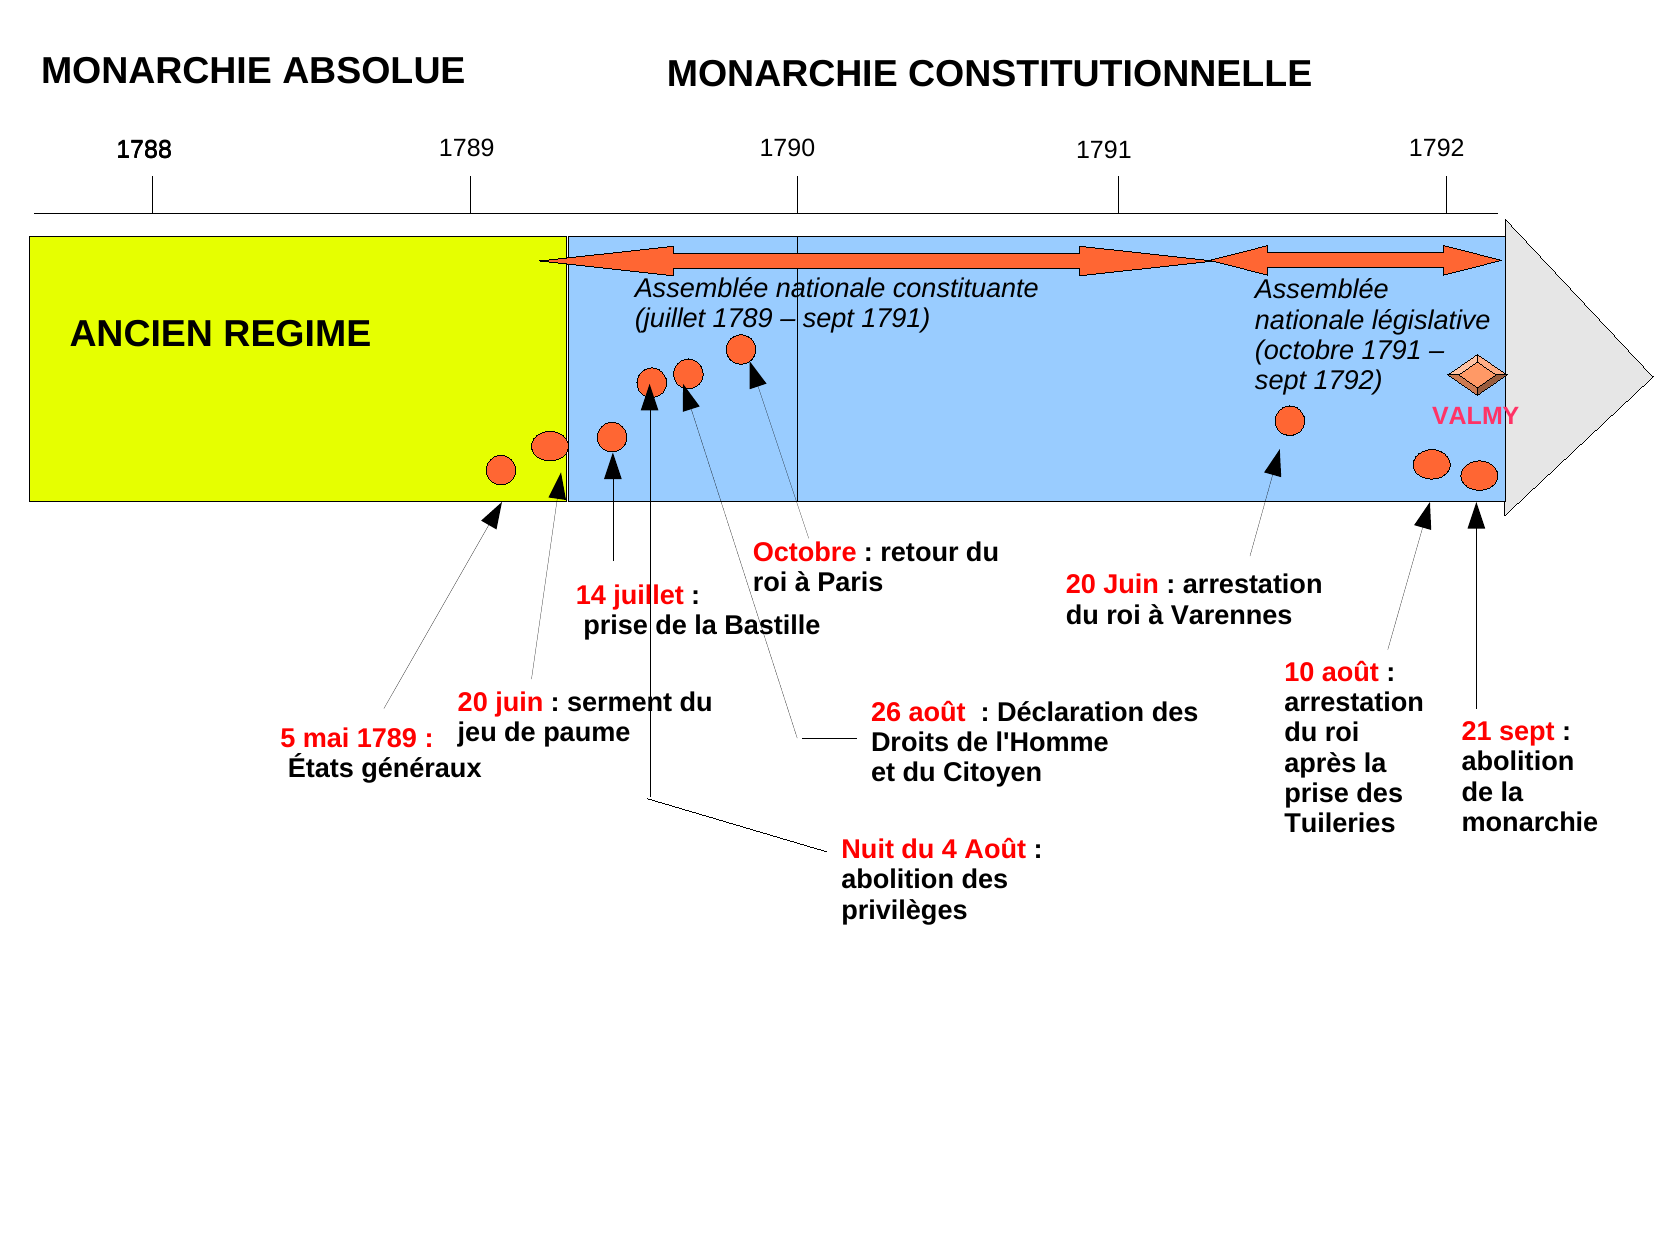

MONARCHIE ABSOLUE
MONARCHIE CONSTITUTIONNELLE
1790
1789
1792
1788
1788
1788
1791
Assemblée nationale constituante
(juillet 1789 – sept 1791)
Assemblée nationale législative
(octobre 1791 – sept 1792)
ANCIEN REGIME
VALMY
Octobre : retour du roi à Paris
20 Juin : arrestation du roi à Varennes
14 juillet :
 prise de la Bastille
10 août : arrestation du roi
après la prise des Tuileries
20 juin : serment du jeu de paume
26 août : Déclaration des Droits de l'Homme
et du Citoyen
21 sept : abolition
de la monarchie
5 mai 1789 :
 États généraux
Nuit du 4 Août :
abolition des privilèges